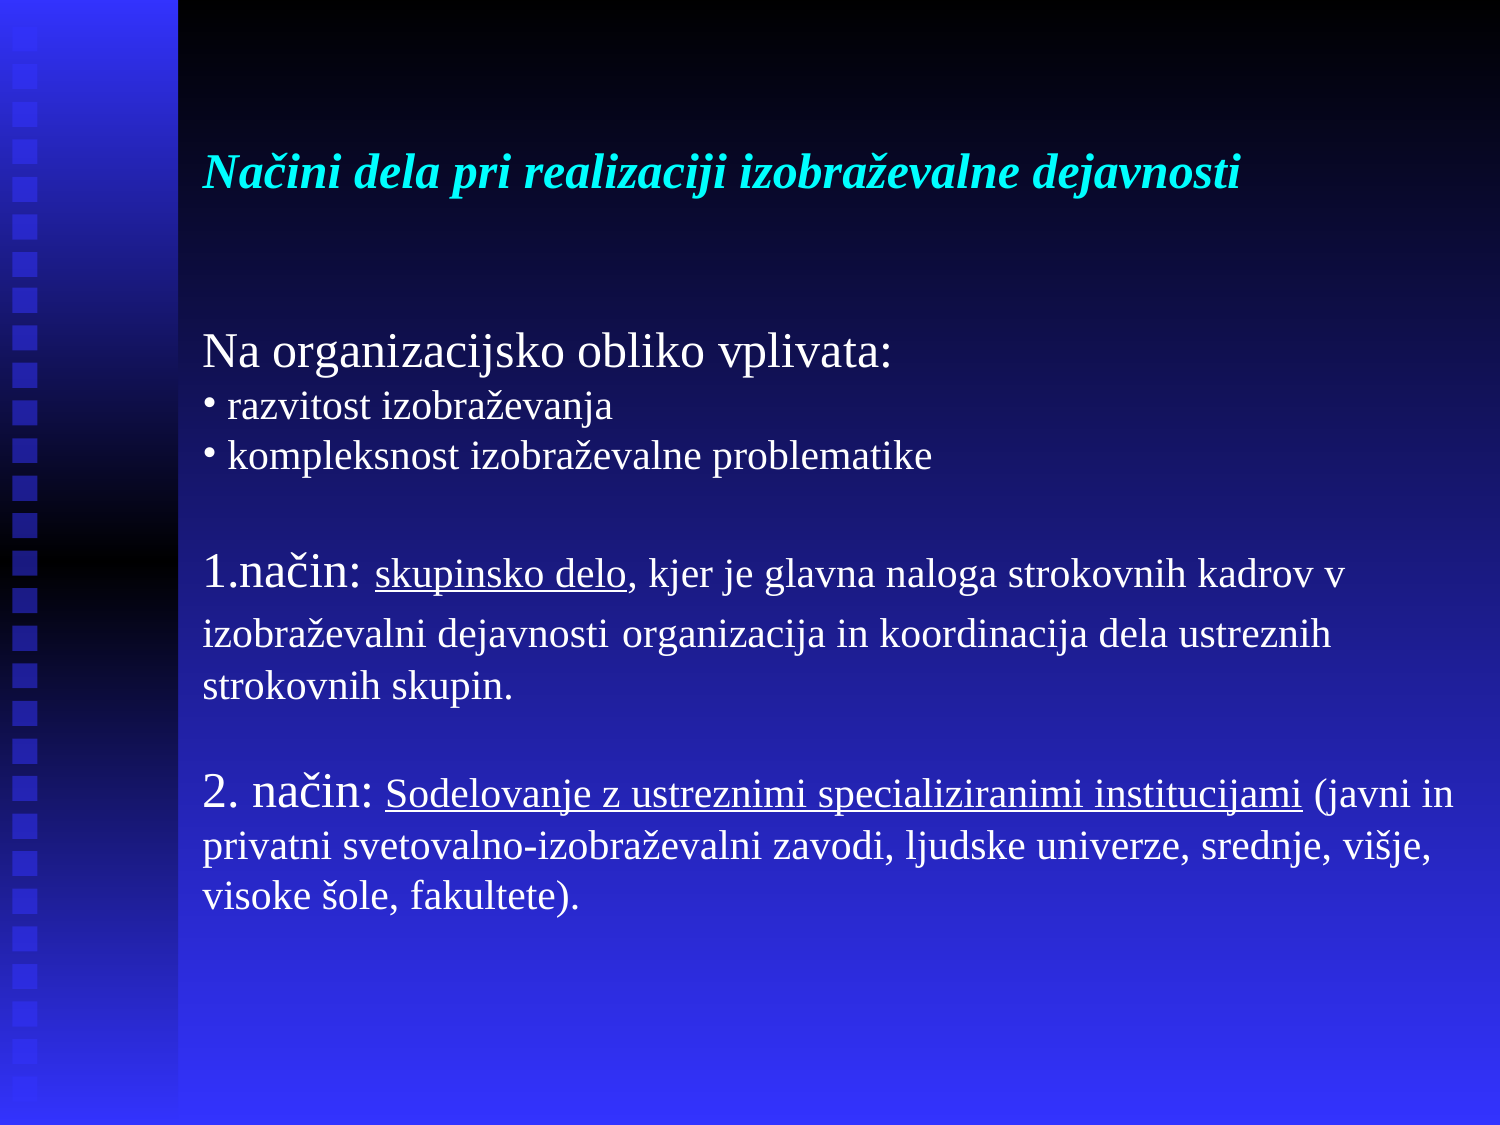

# Načini dela pri realizaciji izobraževalne dejavnosti
Na organizacijsko obliko vplivata:
 razvitost izobraževanja
 kompleksnost izobraževalne problematike
1.način: skupinsko delo, kjer je glavna naloga strokovnih kadrov v izobraževalni dejavnosti organizacija in koordinacija dela ustreznih strokovnih skupin.
2. način: Sodelovanje z ustreznimi specializiranimi institucijami (javni in privatni svetovalno-izobraževalni zavodi, ljudske univerze, srednje, višje, visoke šole, fakultete).